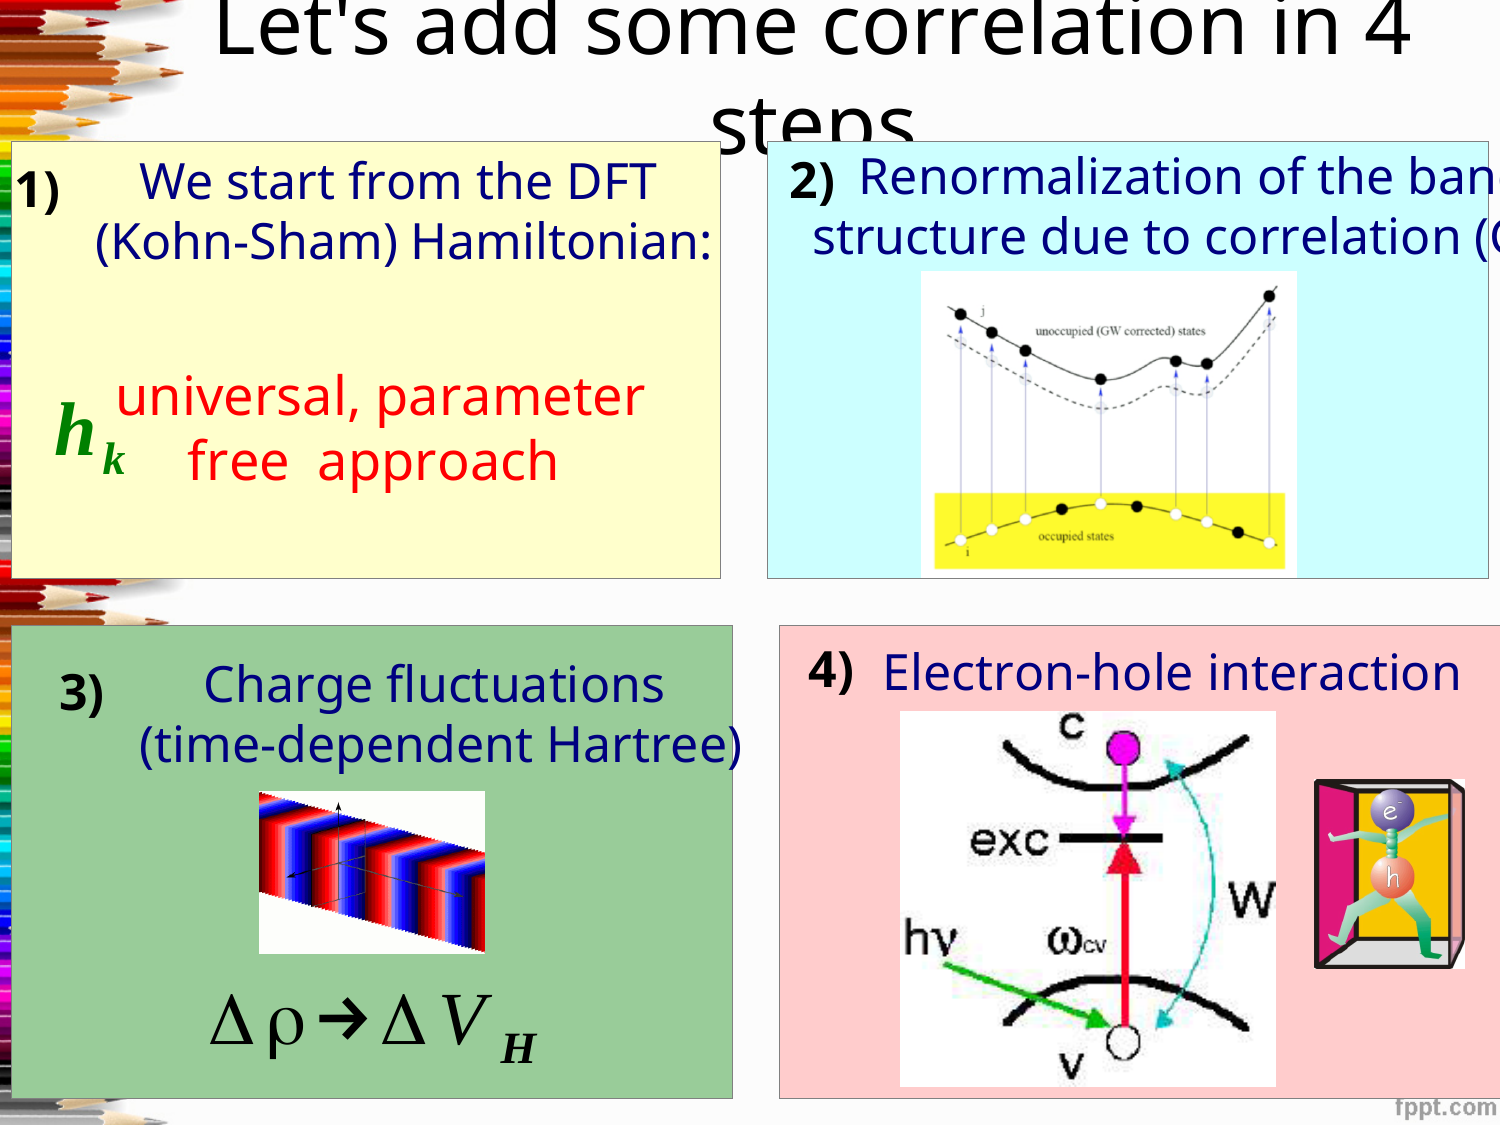

# Let's add some correlation in 4 steps
Renormalization of the band
structure due to correlation (GW)
2)
We start from the DFT
(Kohn-Sham) Hamiltonian:
1)
 universal, parameter free approach
4)
Electron-hole interaction
Charge fluctuations
(time-dependent Hartree)
3)